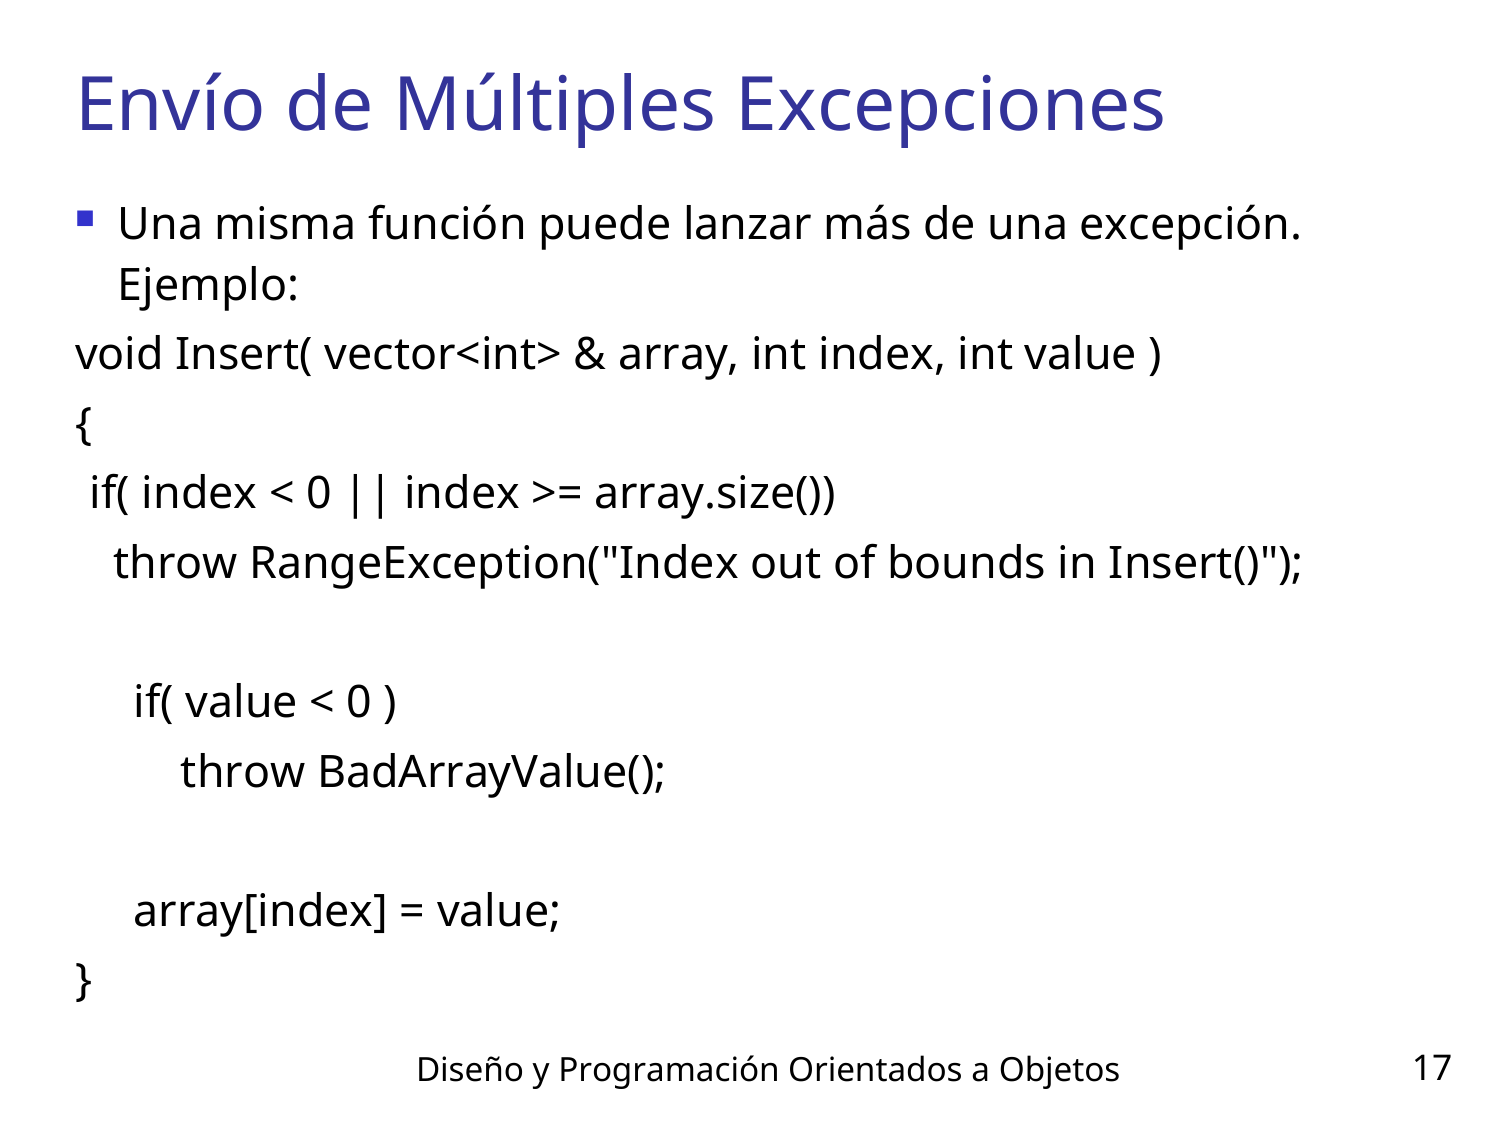

# Envío de Múltiples Excepciones
Una misma función puede lanzar más de una excepción. Ejemplo:
void Insert( vector<int> & array, int index, int value )‏
{
	if( index < 0 || index >= array.size())‏
	 throw RangeException("Index out of bounds in Insert()");
 if( value < 0 )‏
 throw BadArrayValue();
 array[index] = value;
}
Diseño y Programación Orientados a Objetos
17